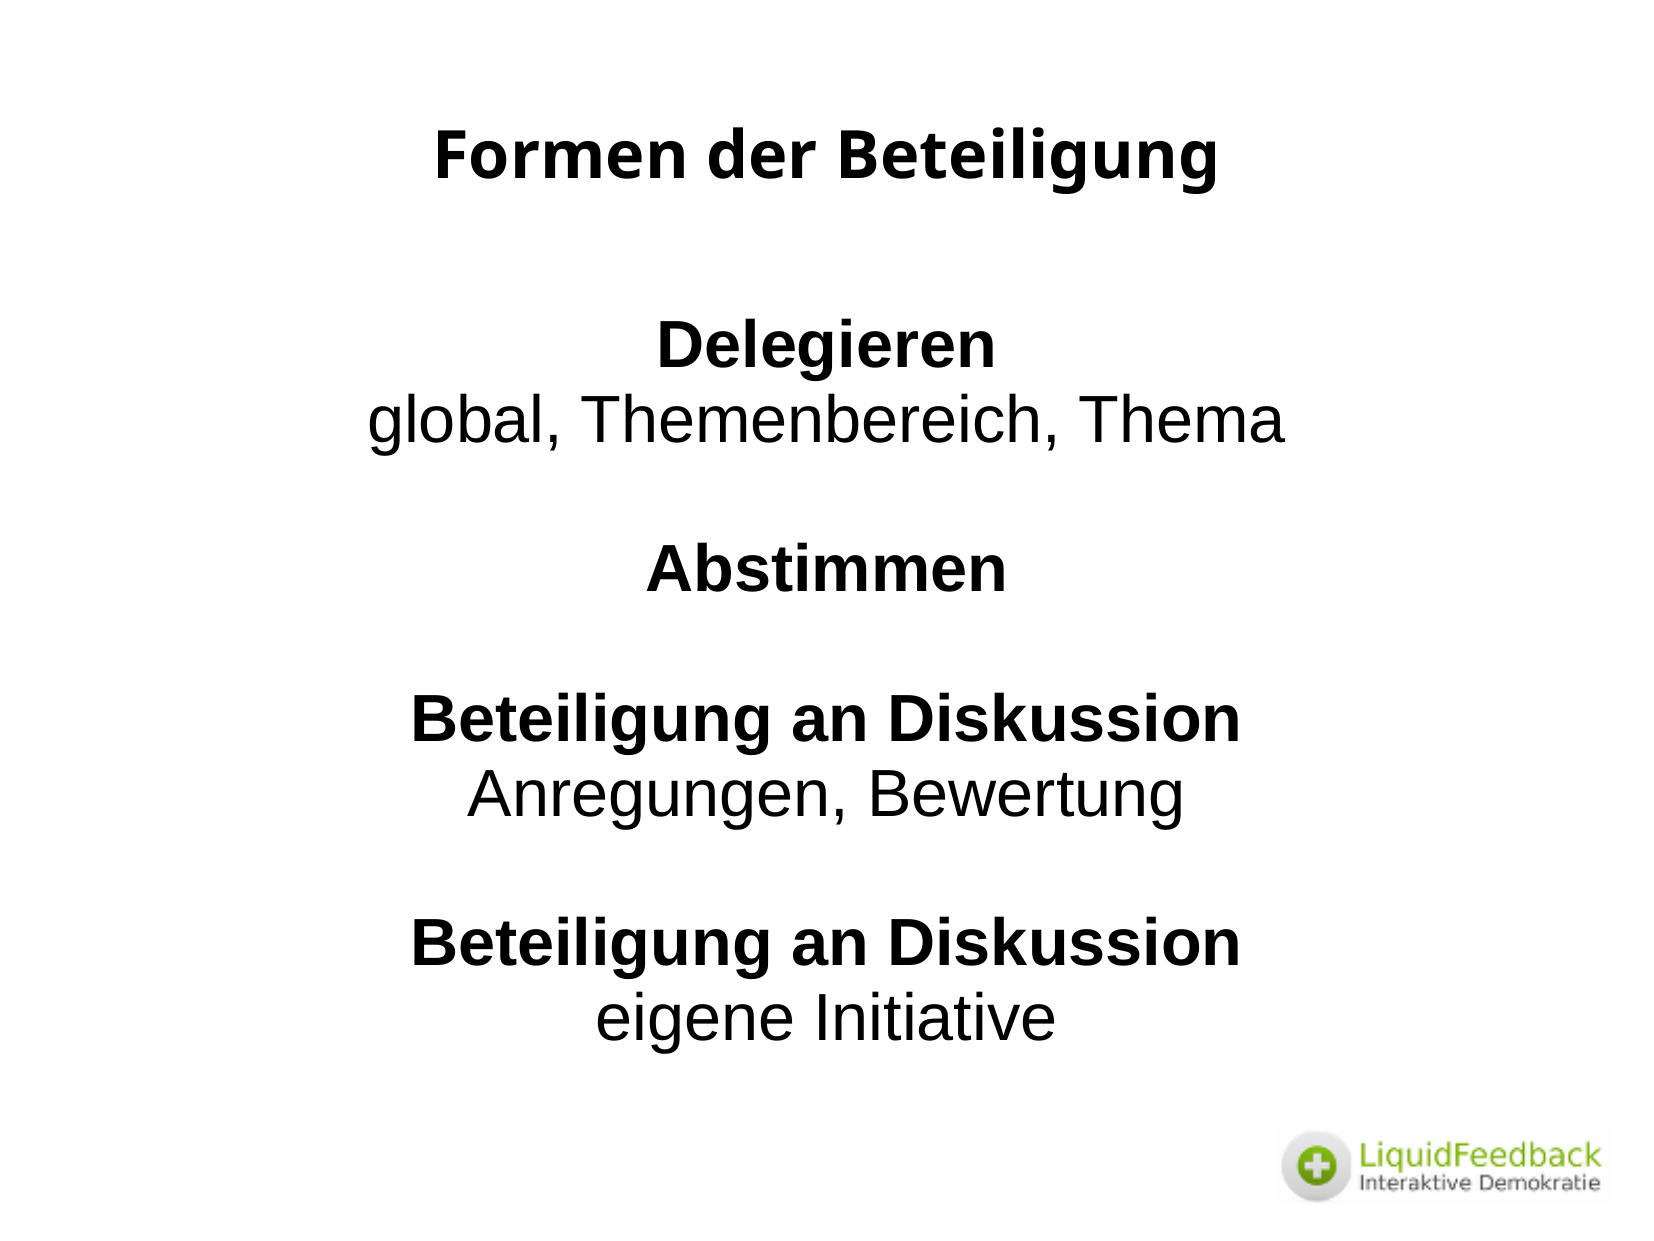

# Formen der Beteiligung
Delegieren
global, Themenbereich, Thema
Abstimmen
Beteiligung an Diskussion
Anregungen, Bewertung
Beteiligung an Diskussion
eigene Initiative